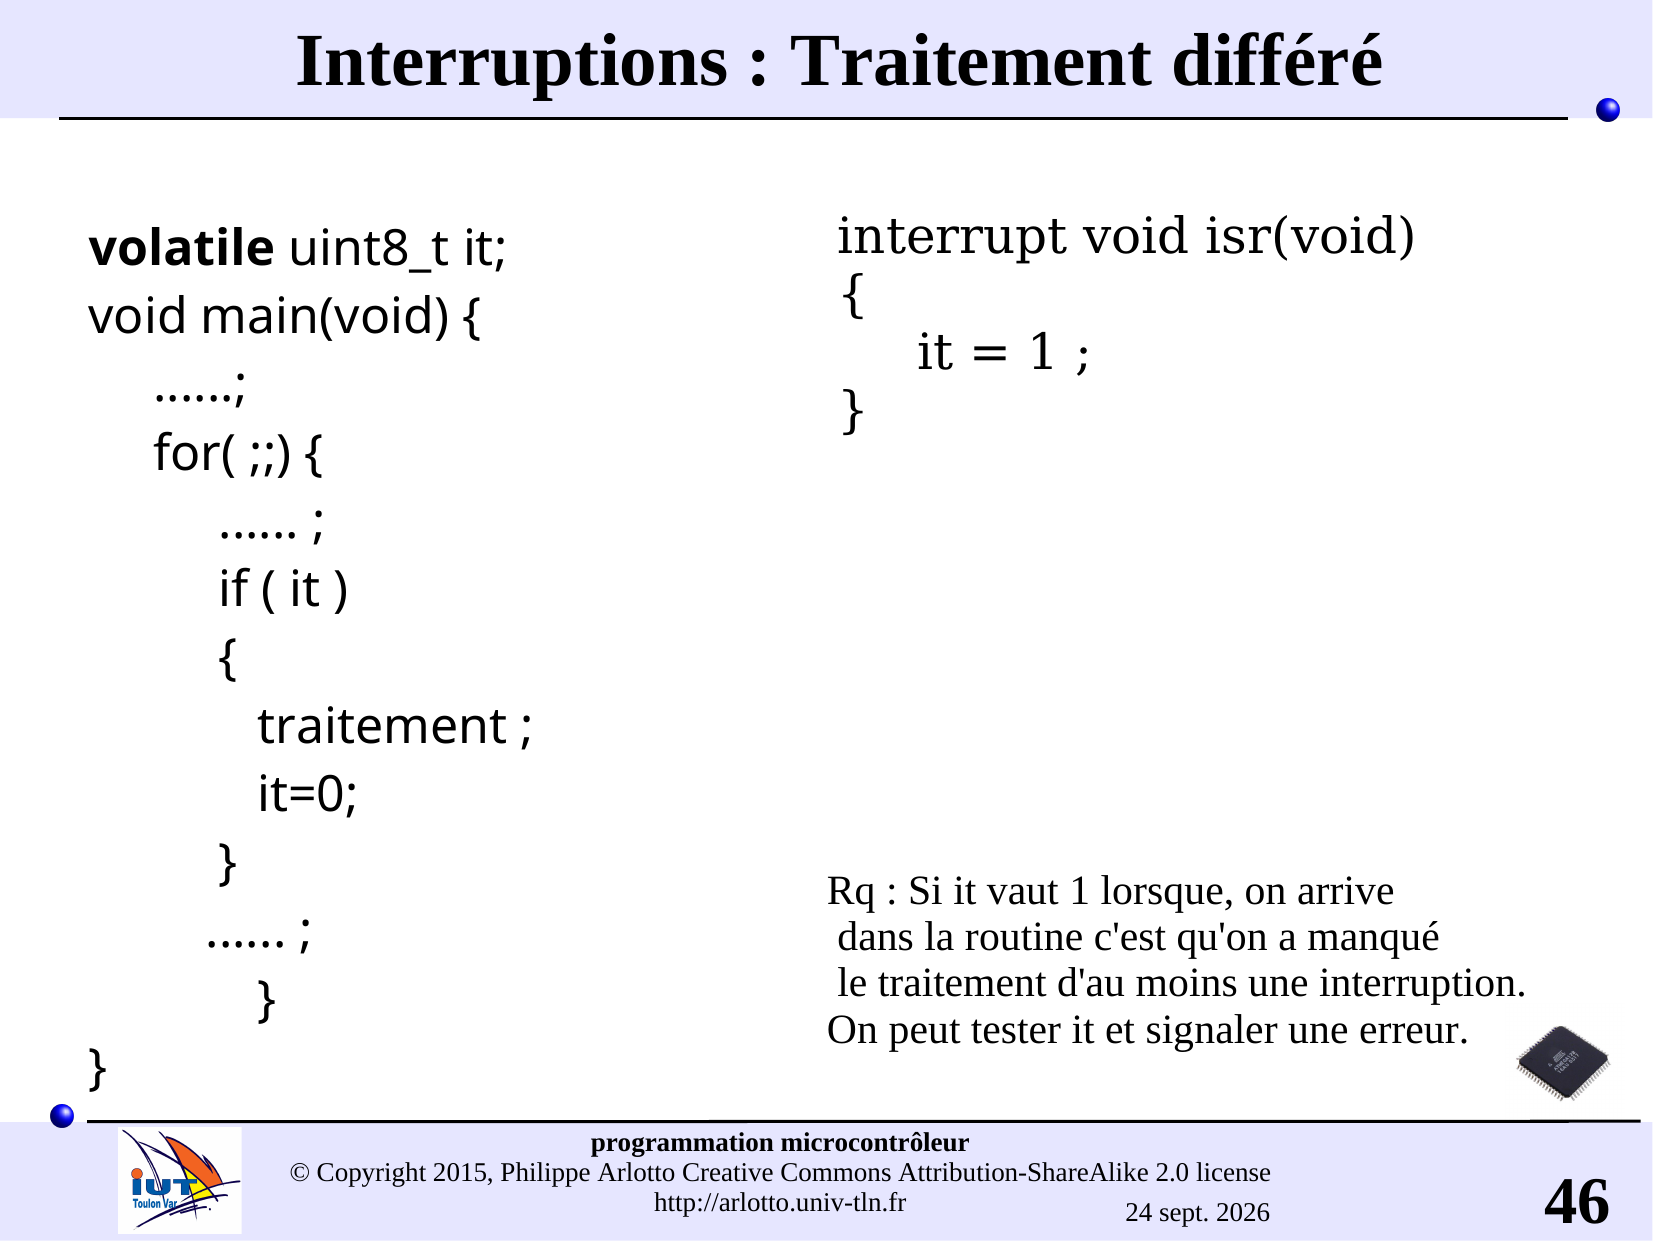

# Interruptions : Traitement différé
volatile uint8_t it;
void main(void) {
 ......;
 for( ;;) {
 ...... ;
 if ( it )
 {
 traitement ;
 it=0;
 }
 ...... ;
 }
}
interrupt void isr(void)
{
 it = 1 ;
}
Rq : Si it vaut 1 lorsque, on arrive
 dans la routine c'est qu'on a manqué
 le traitement d'au moins une interruption.
On peut tester it et signaler une erreur.